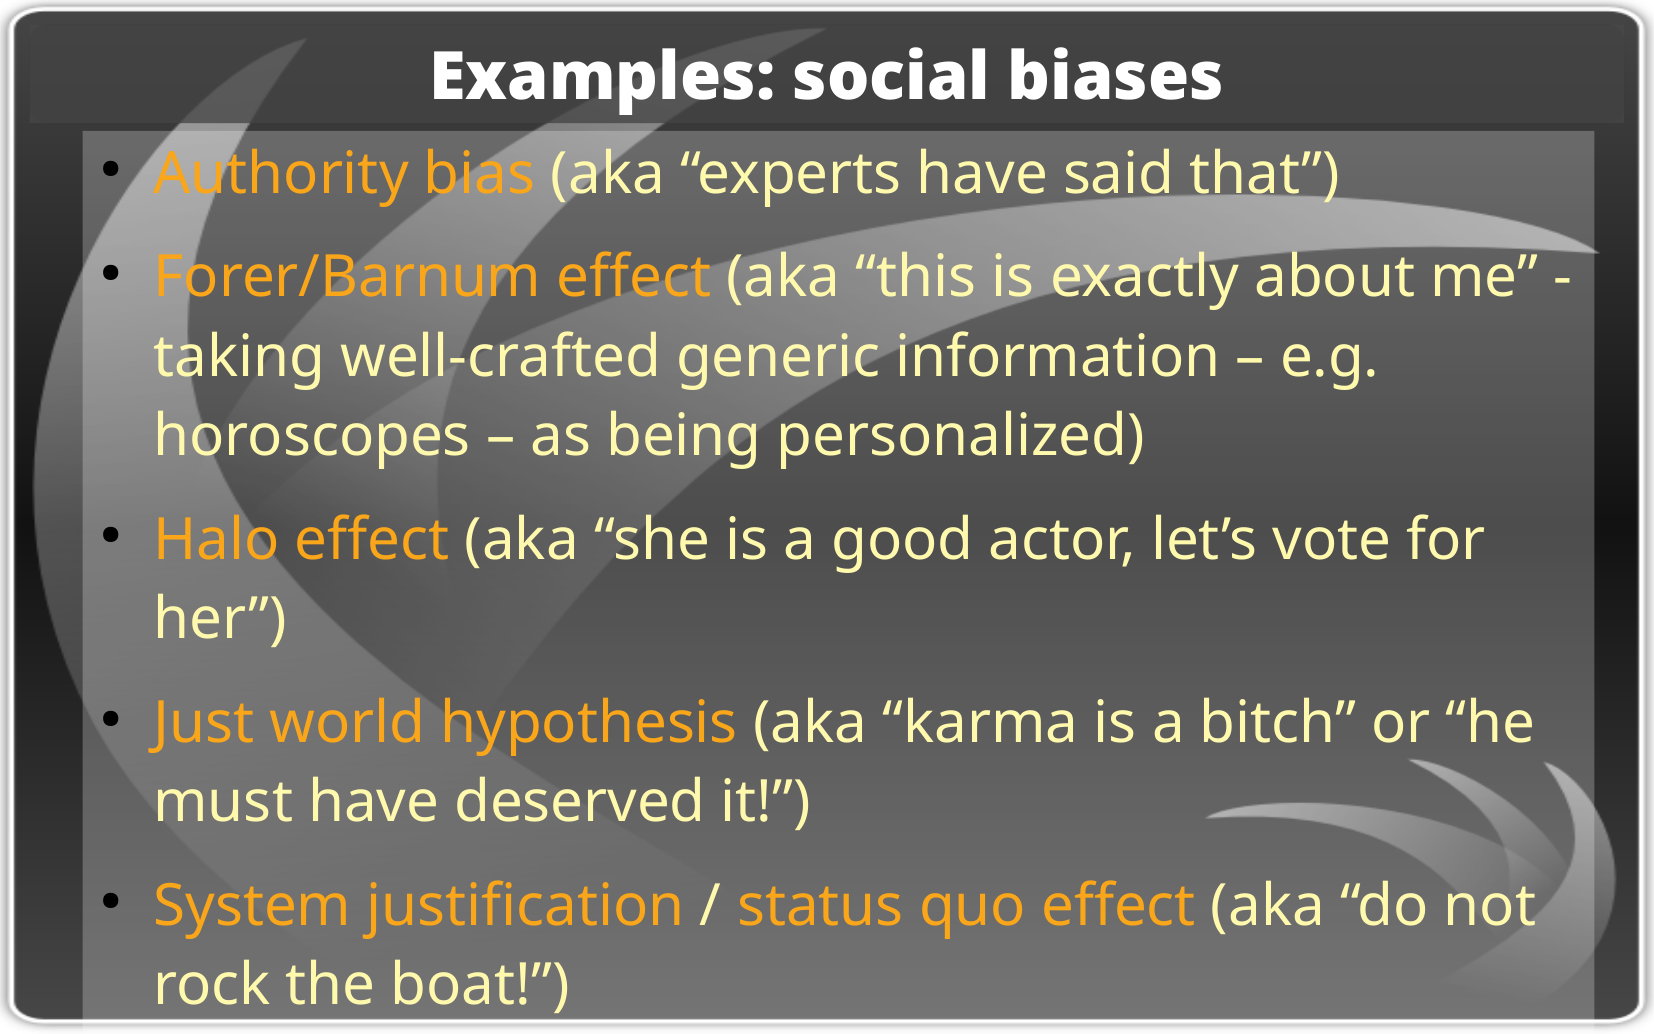

# Examples: social biases
Authority bias (aka “experts have said that”)
Forer/Barnum effect (aka “this is exactly about me” - taking well-crafted generic information – e.g. horoscopes – as being personalized)
Halo effect (aka “she is a good actor, let’s vote for her”)
Just world hypothesis (aka “karma is a bitch” or “he must have deserved it!”)
System justification / status quo effect (aka “do not rock the boat!”)
...